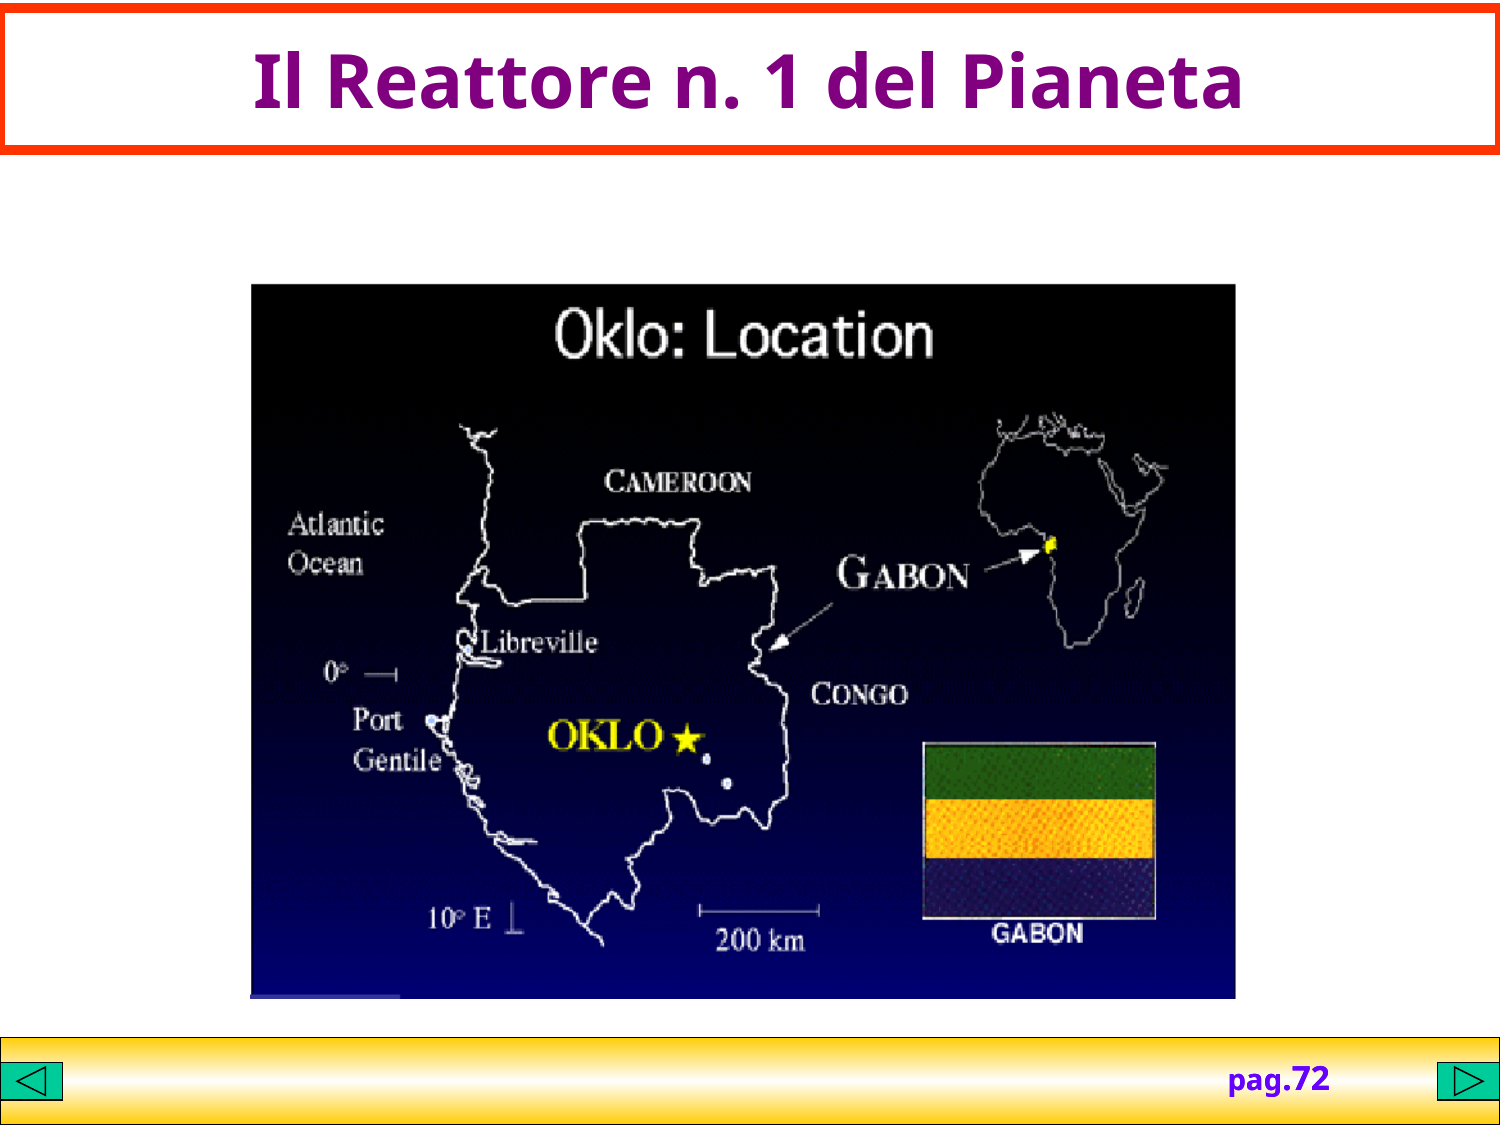

# Il Reattore n. 1 del Pianeta
pag.
72